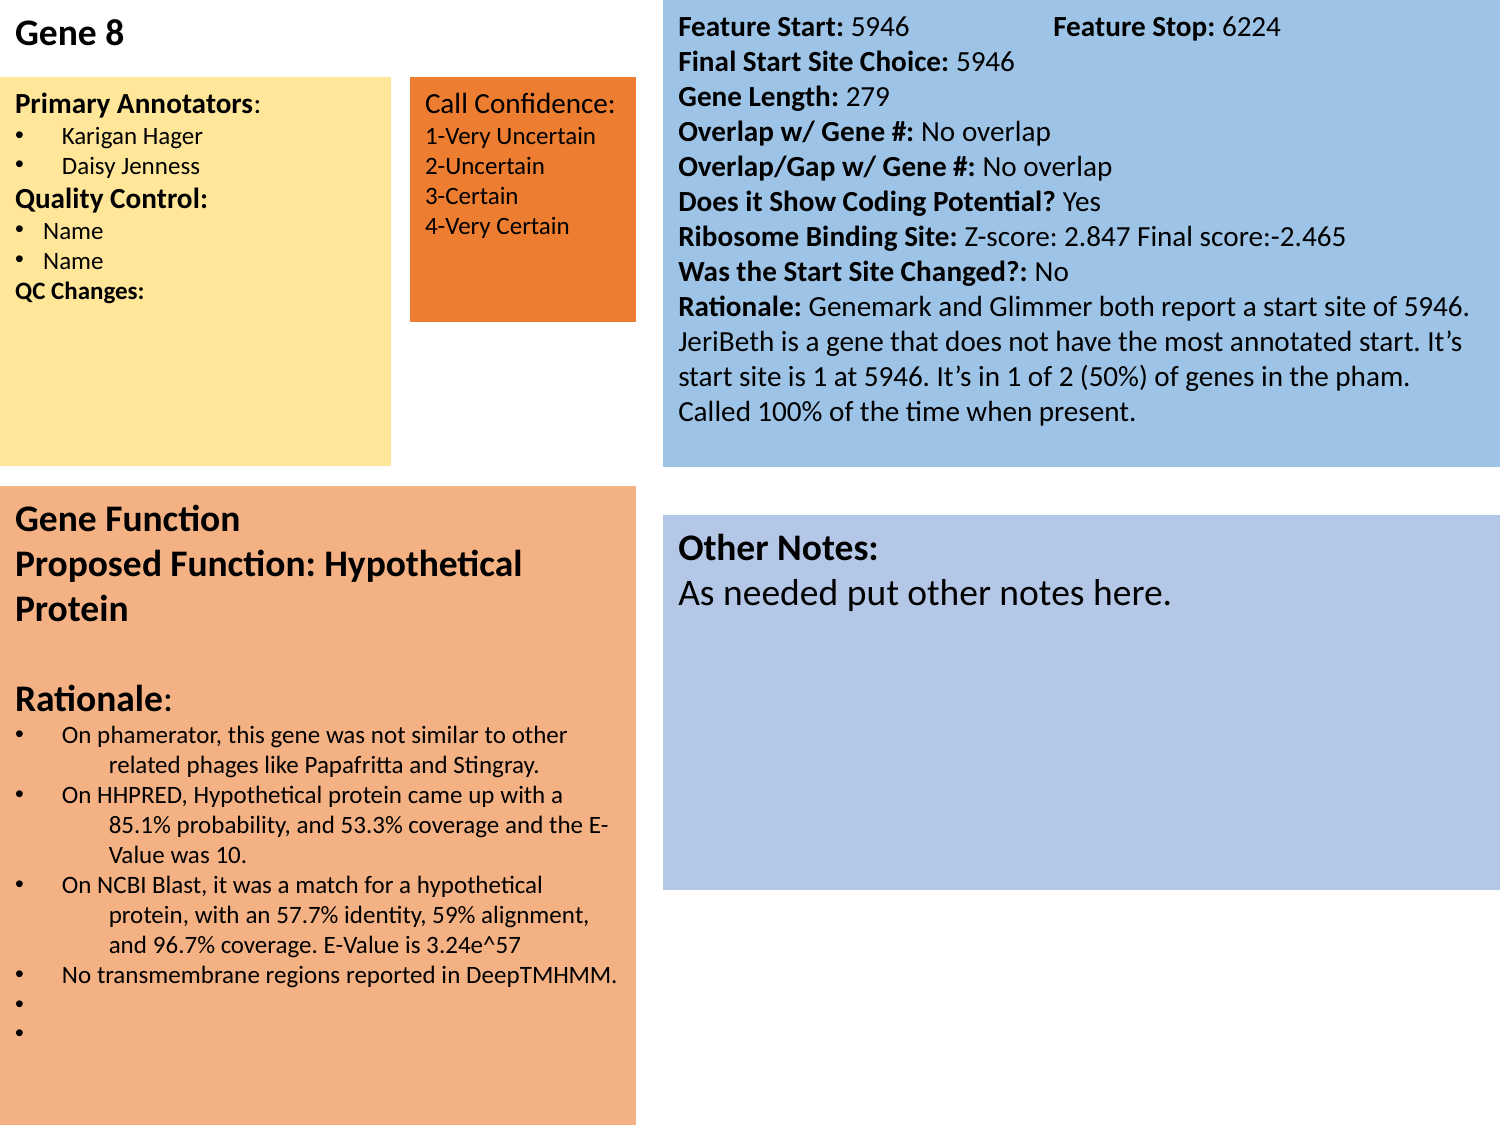

Gene 8
Feature Start: 5946		Feature Stop: 6224
Final Start Site Choice: 5946
Gene Length: 279
Overlap w/ Gene #: No overlap
Overlap/Gap w/ Gene #: No overlap
Does it Show Coding Potential? Yes
Ribosome Binding Site: Z-score: 2.847 Final score:-2.465
Was the Start Site Changed?: No
Rationale: Genemark and Glimmer both report a start site of 5946. JeriBeth is a gene that does not have the most annotated start. It’s start site is 1 at 5946. It’s in 1 of 2 (50%) of genes in the pham. Called 100% of the time when present.
Primary Annotators:
Karigan Hager
Daisy Jenness
Quality Control:
Name
Name
QC Changes:
Call Confidence:
1-Very Uncertain
2-Uncertain
3-Certain
4-Very Certain
Gene Function
Proposed Function: Hypothetical Protein
Rationale:
On phamerator, this gene was not similar to other related phages like Papafritta and Stingray.
On HHPRED, Hypothetical protein came up with a 85.1% probability, and 53.3% coverage and the E-Value was 10.
On NCBI Blast, it was a match for a hypothetical protein, with an 57.7% identity, 59% alignment, and 96.7% coverage. E-Value is 3.24e^57
No transmembrane regions reported in DeepTMHMM.
Other Notes:
As needed put other notes here.